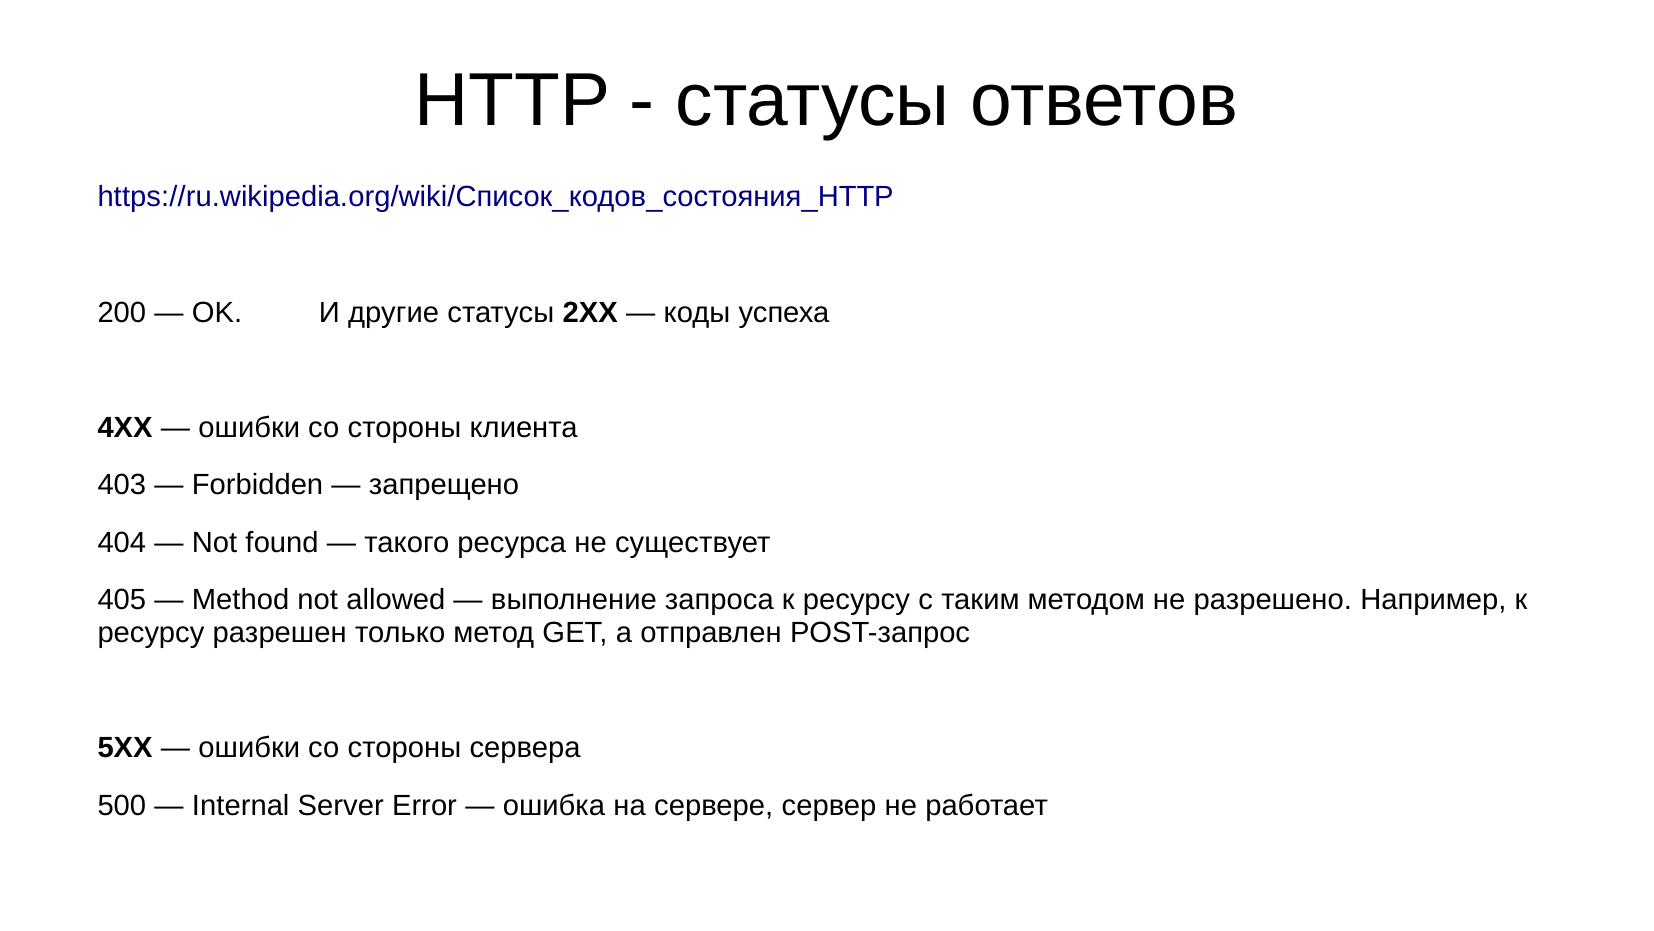

# HTTP - статусы ответов
https://ru.wikipedia.org/wiki/Список_кодов_состояния_HTTP
200 — OK. 	И другие статусы 2ХХ — коды успеха
4ХХ — ошибки со стороны клиента
403 — Forbidden — запрещено
404 — Not found — такого ресурса не существует
405 — Method not allowed — выполнение запроса к ресурсу с таким методом не разрешено. Например, к ресурсу разрешен только метод GET, а отправлен POST-запрос
5ХХ — ошибки со стороны сервера
500 — Internal Server Error — ошибка на сервере, сервер не работает